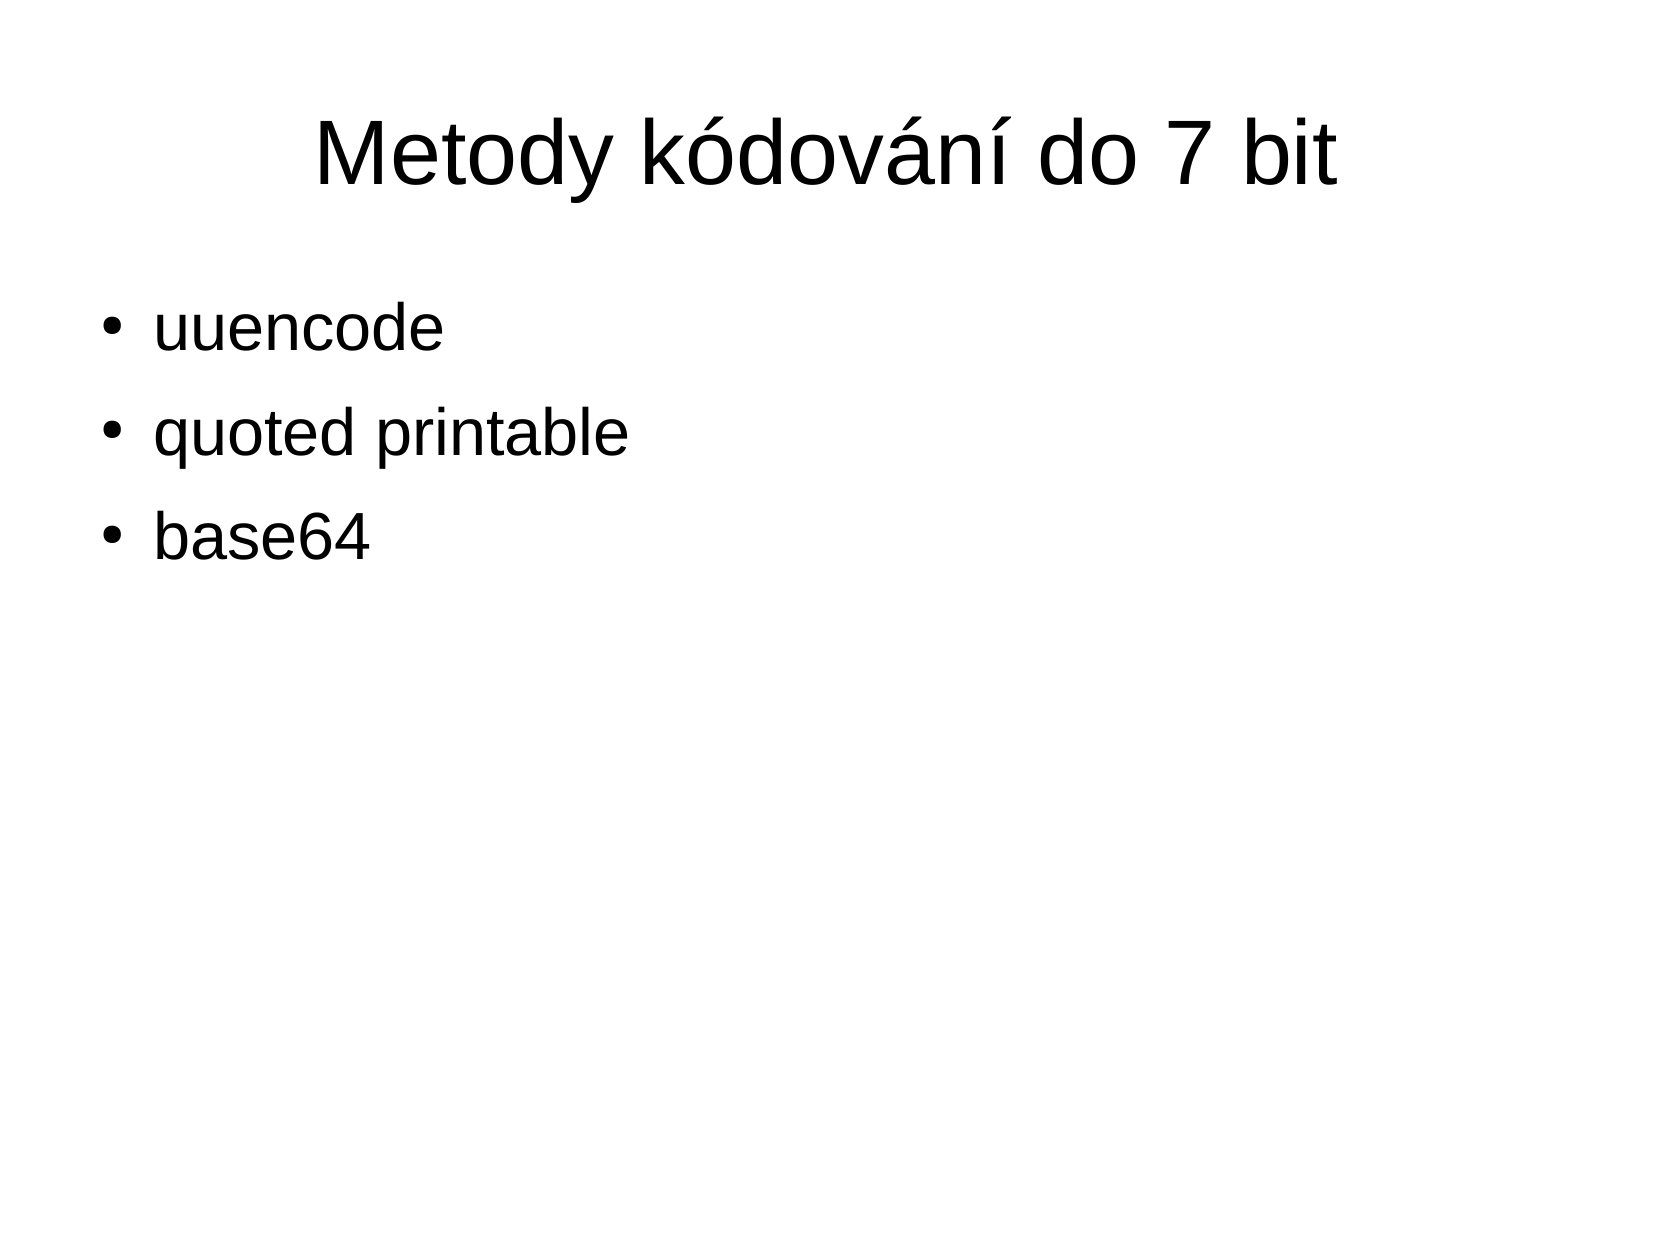

# Metody kódování do 7 bit
uuencode
quoted printable
base64